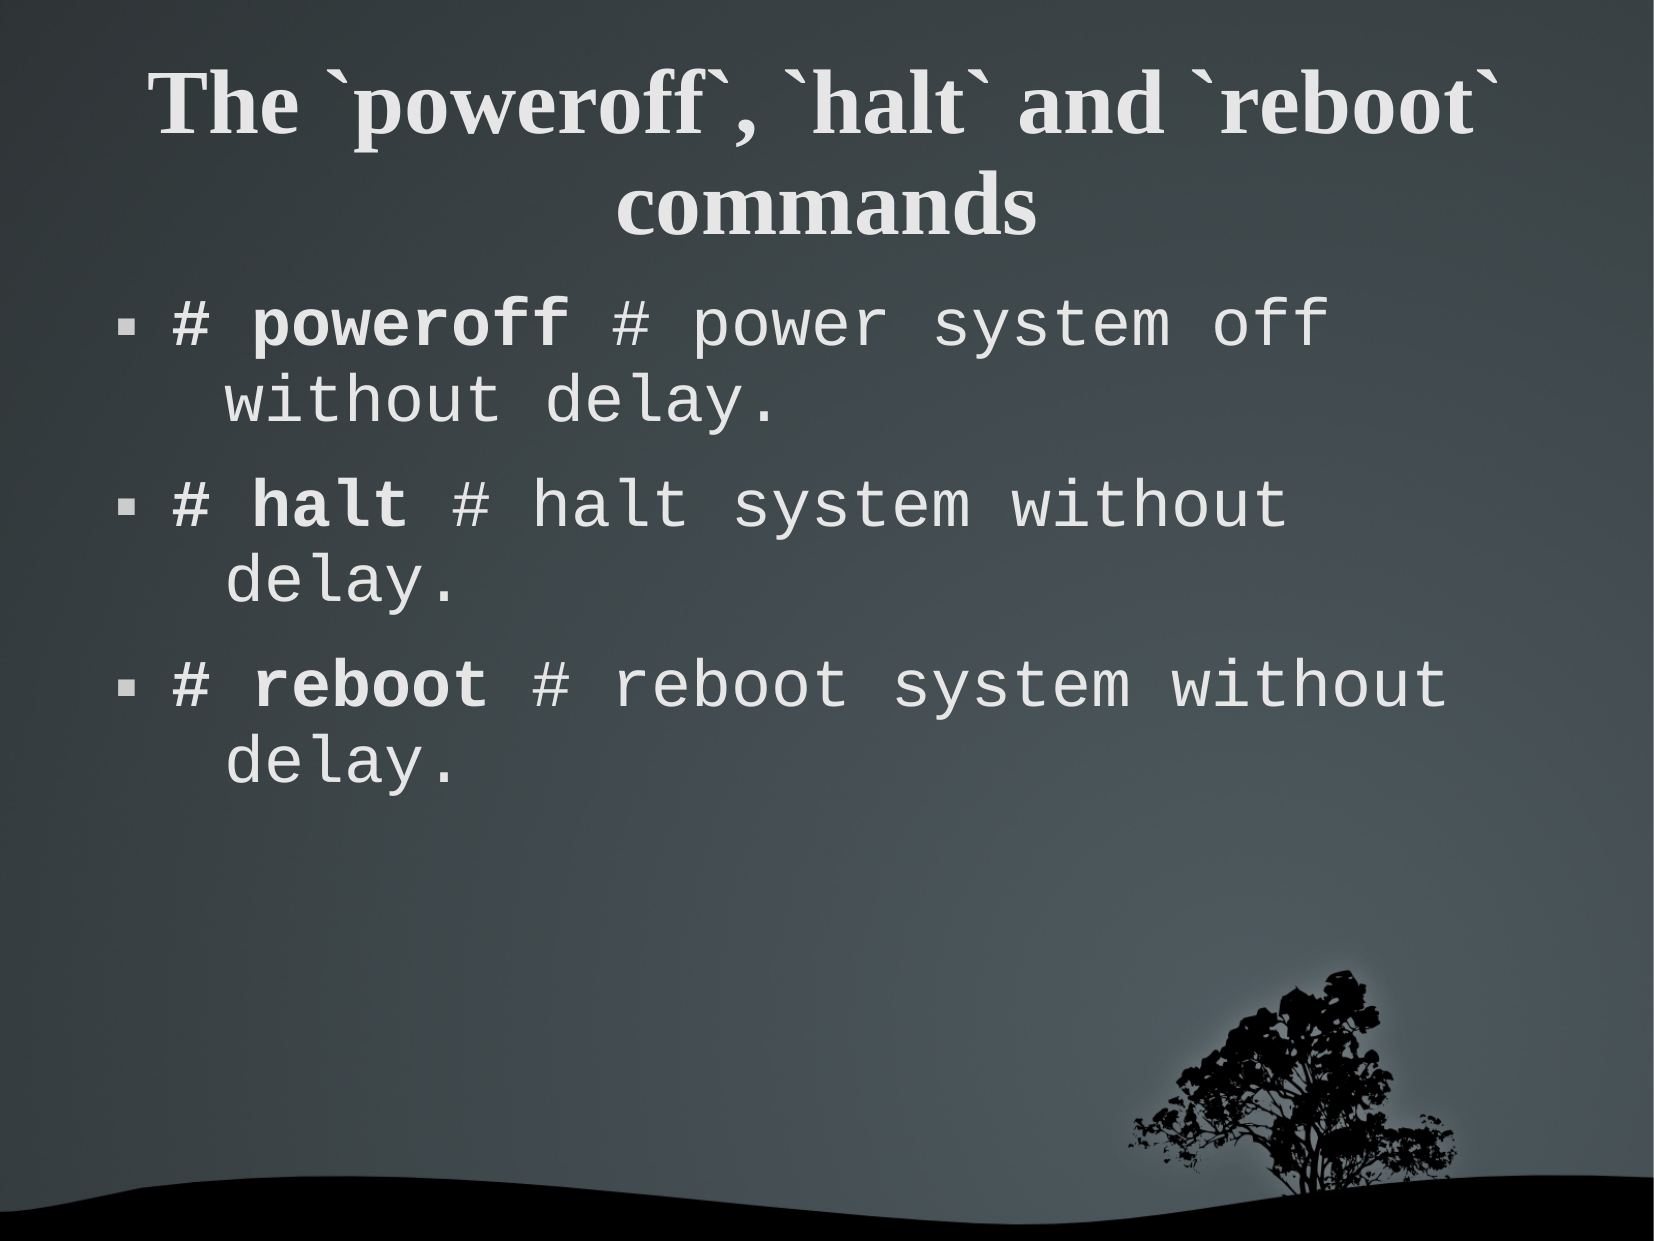

# The `poweroff`, `halt` and `reboot` commands
# poweroff # power system off without delay.
# halt # halt system without delay.
# reboot # reboot system without delay.